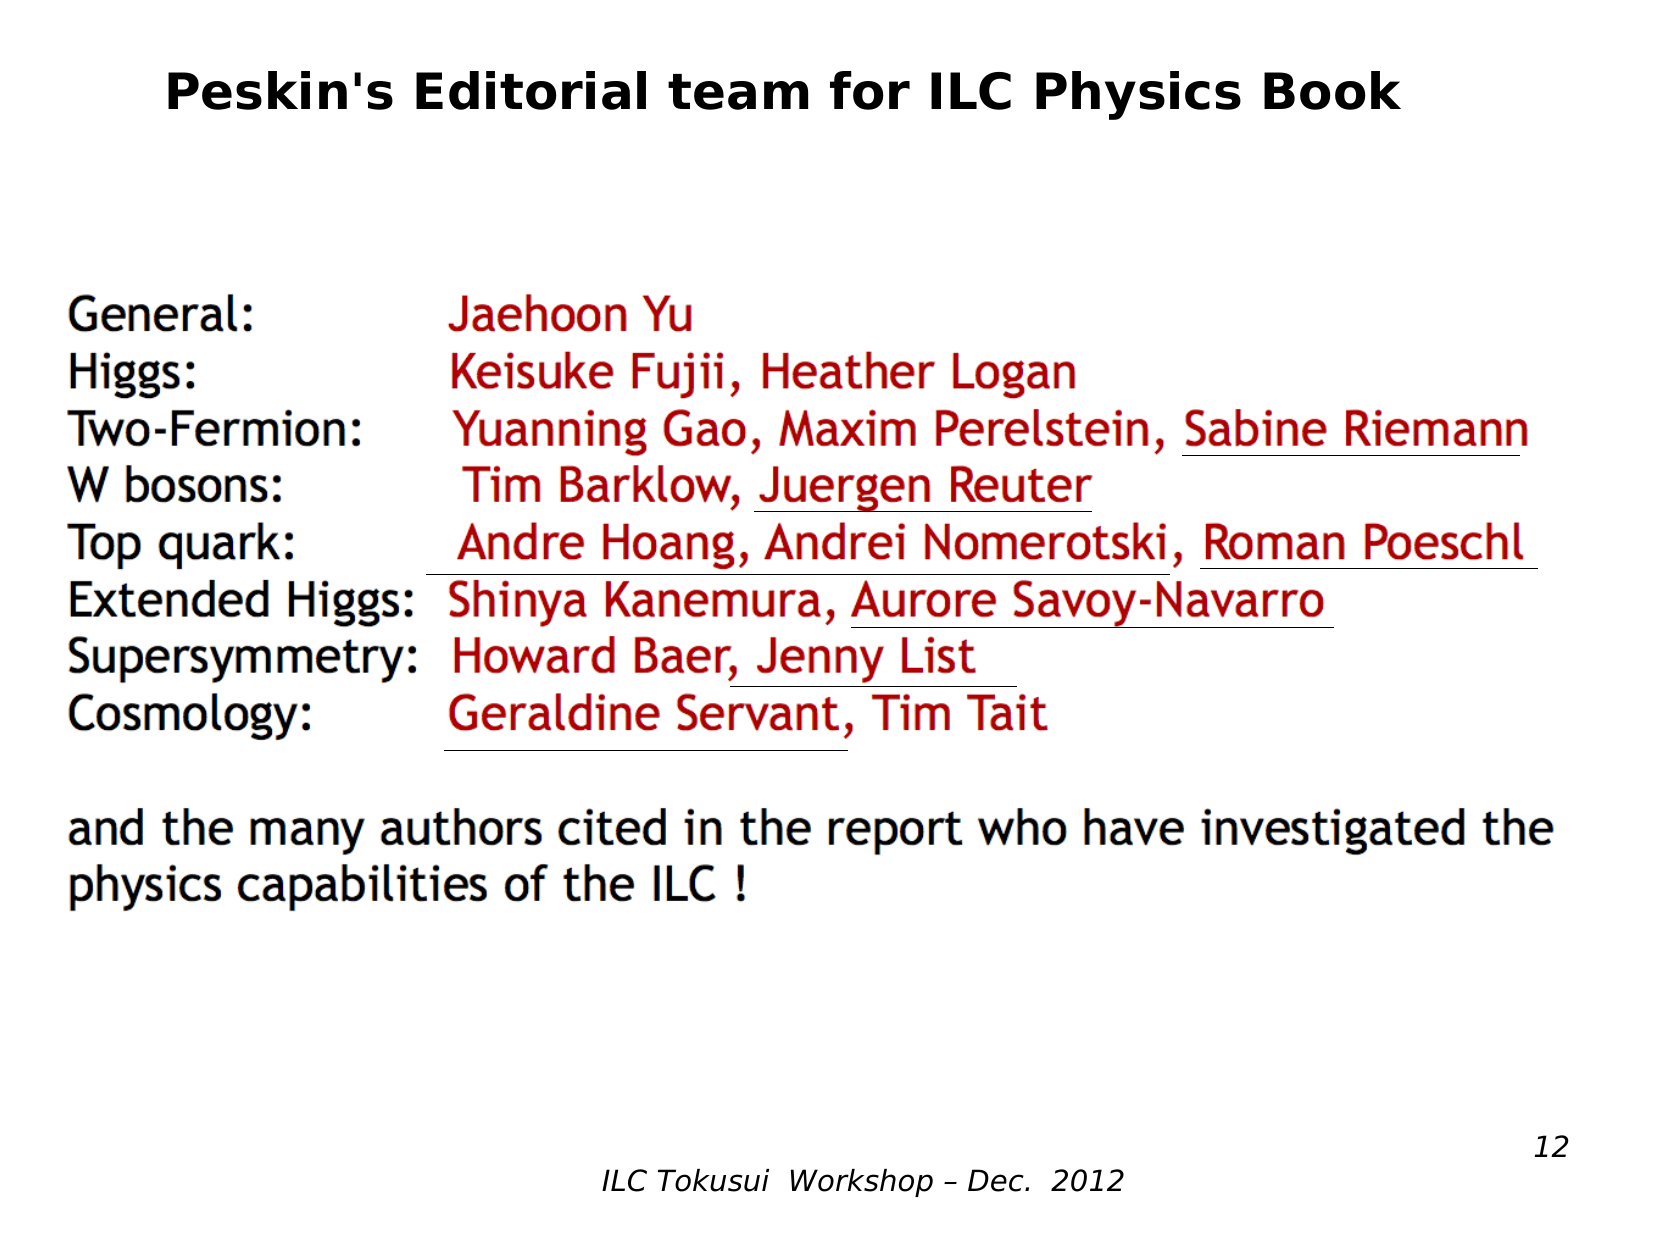

Peskin's Editorial team for ILC Physics Book
FCPPL Workshop - March 2012
12